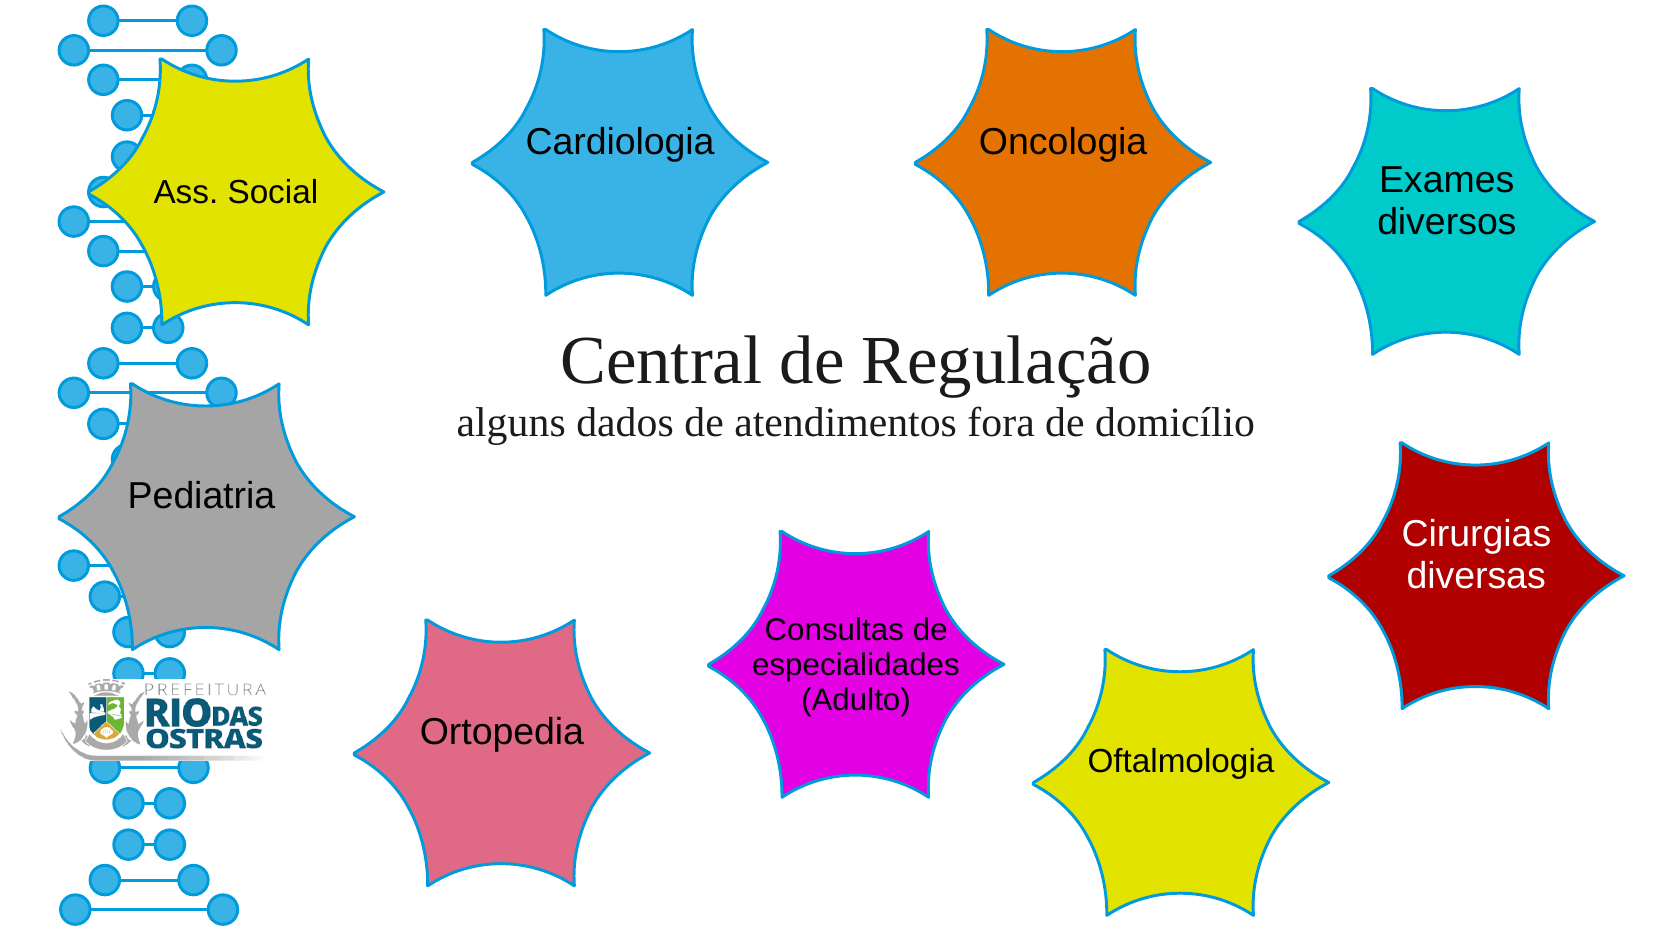

Cardiologia
Oncologia
Ass. Social
Exames diversos
# Central de Regulação alguns dados de atendimentos fora de domicílio
Pediatria
Cirurgias diversas
Consultas de especialidades (Adulto)
Ortopedia
Oftalmologia